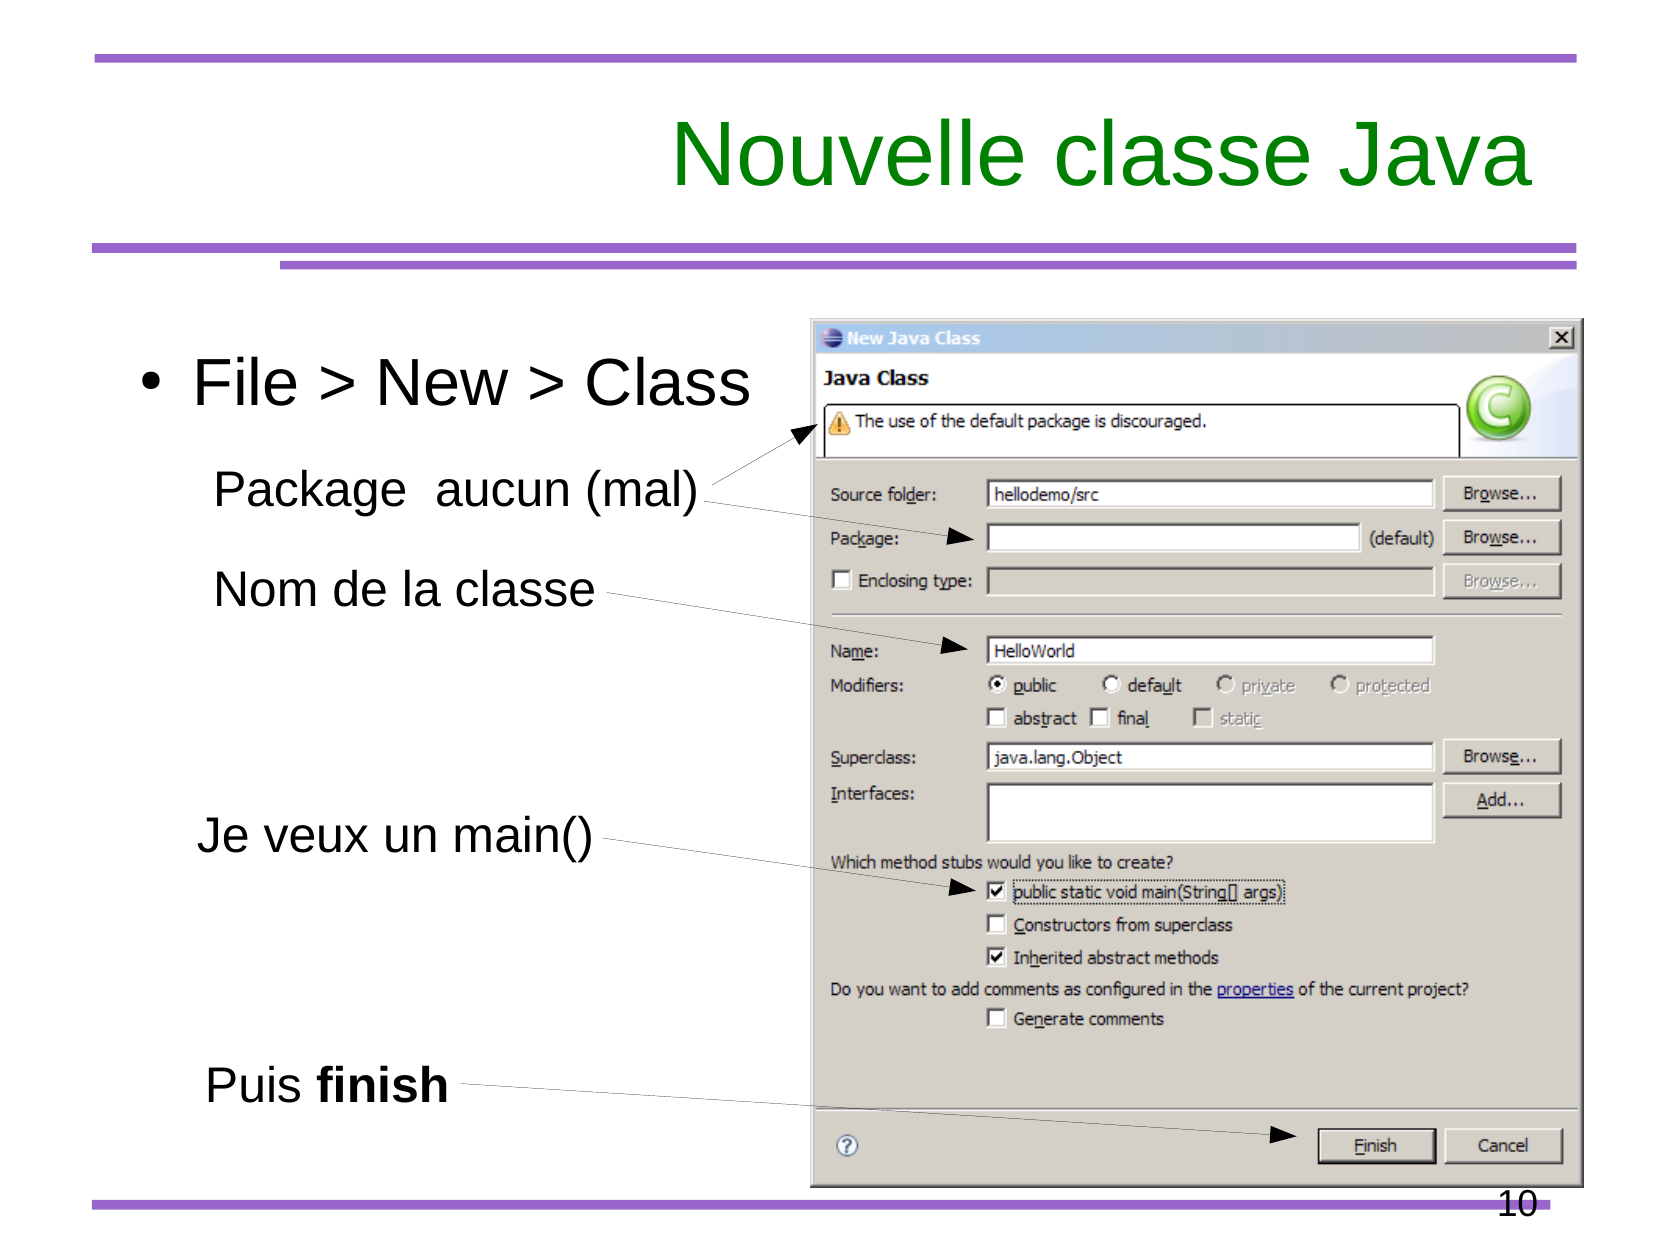

# Nouvelle classe Java
File > New > Class
Package aucun (mal)
Nom de la classe
Je veux un main()
Puis finish